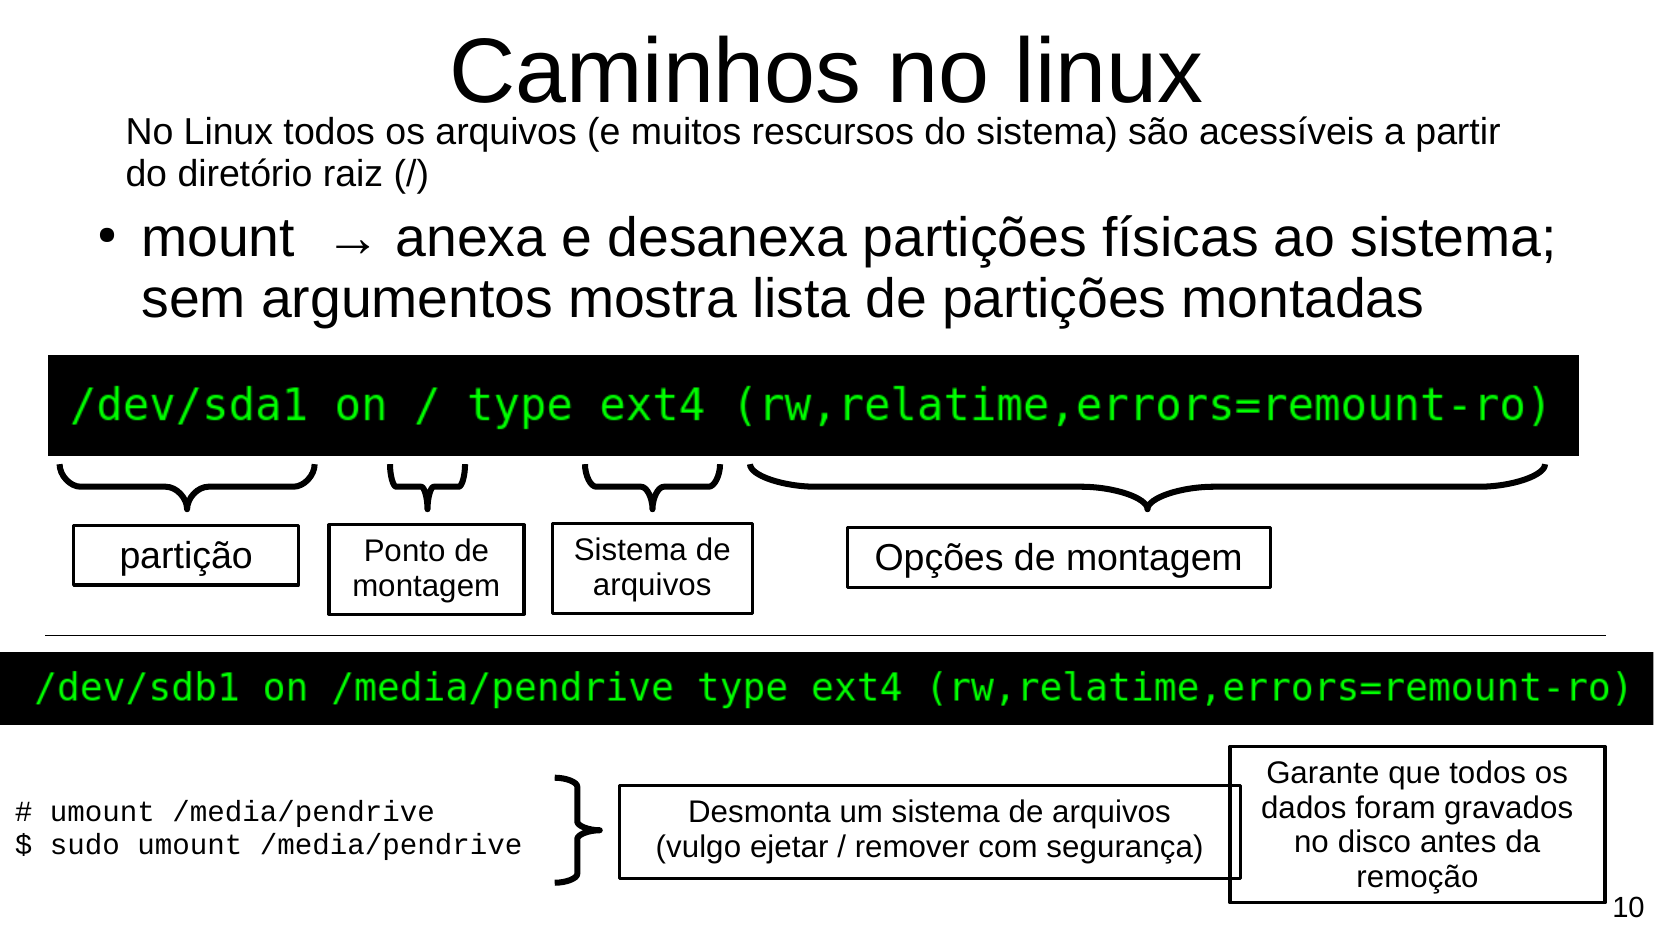

# Caminhos no linux
No Linux todos os arquivos (e muitos rescursos do sistema) são acessíveis a partir do diretório raiz (/)
mount → anexa e desanexa partições físicas ao sistema; sem argumentos mostra lista de partições montadas
Sistema de arquivos
Ponto de montagem
partição
Opções de montagem
Garante que todos os dados foram gravados no disco antes da remoção
Desmonta um sistema de arquivos
(vulgo ejetar / remover com segurança)
# umount /media/pendrive
$ sudo umount /media/pendrive